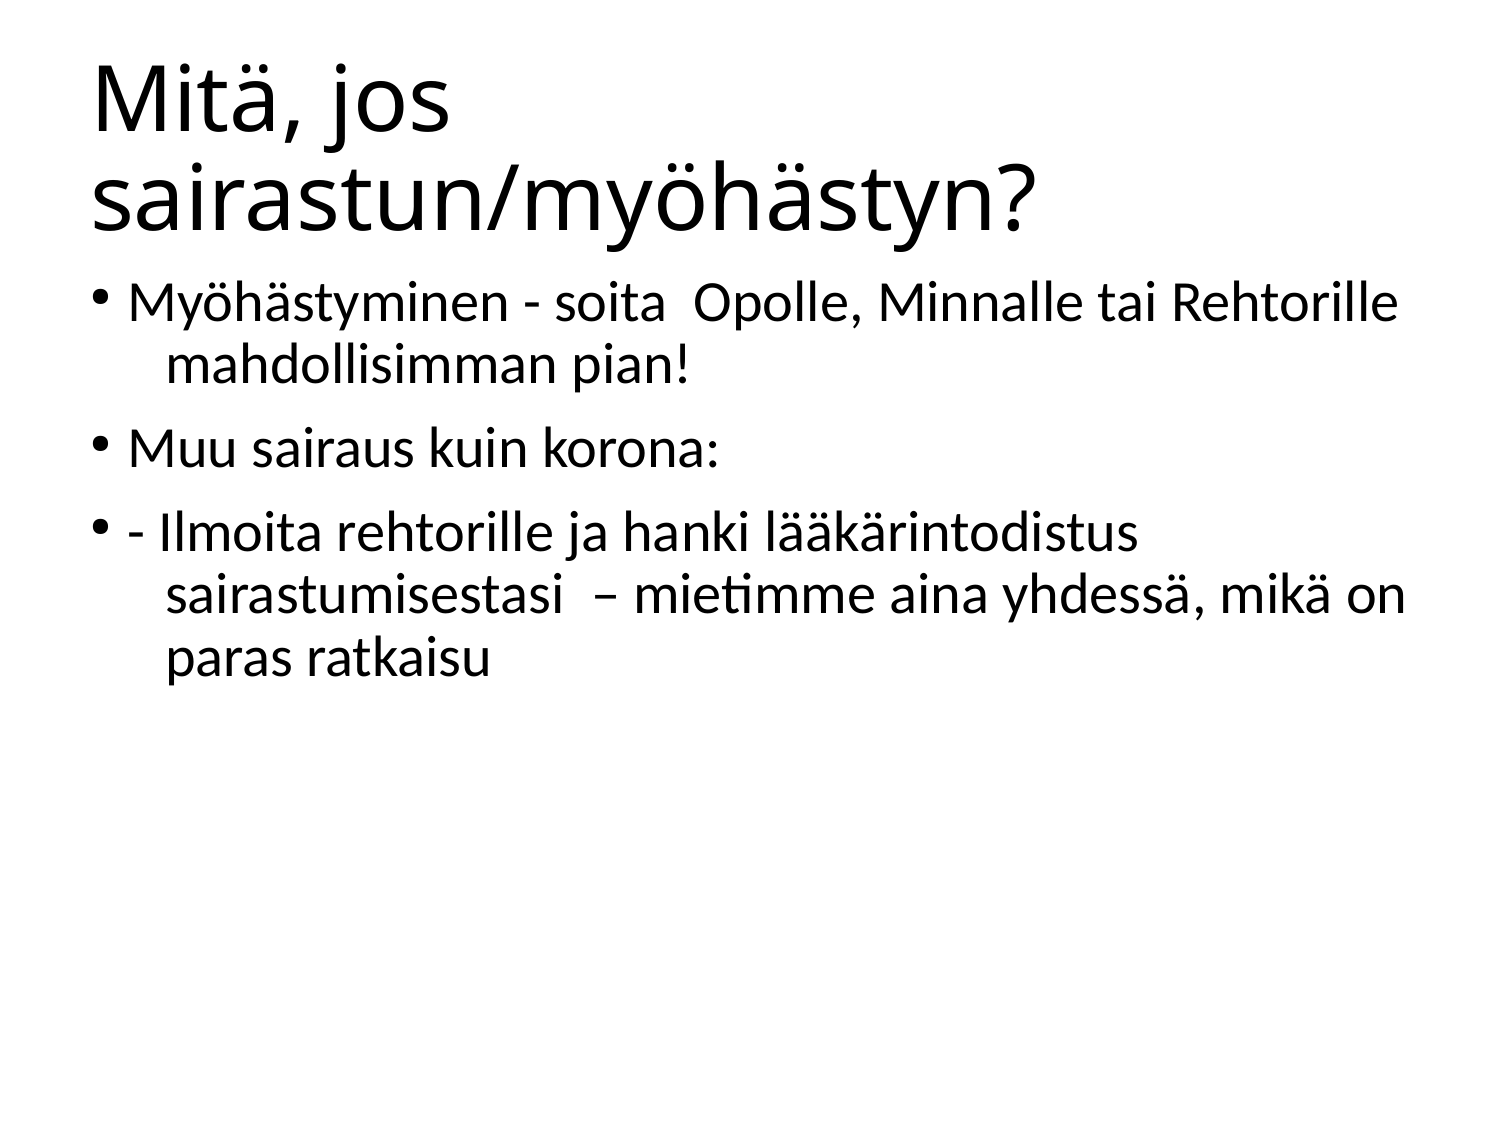

# Mitä, jos sairastun/myöhästyn?
Myöhästyminen - soita Opolle, Minnalle tai Rehtorille mahdollisimman pian!
Muu sairaus kuin korona:
- Ilmoita rehtorille ja hanki lääkärintodistus sairastumisestasi – mietimme aina yhdessä, mikä on paras ratkaisu